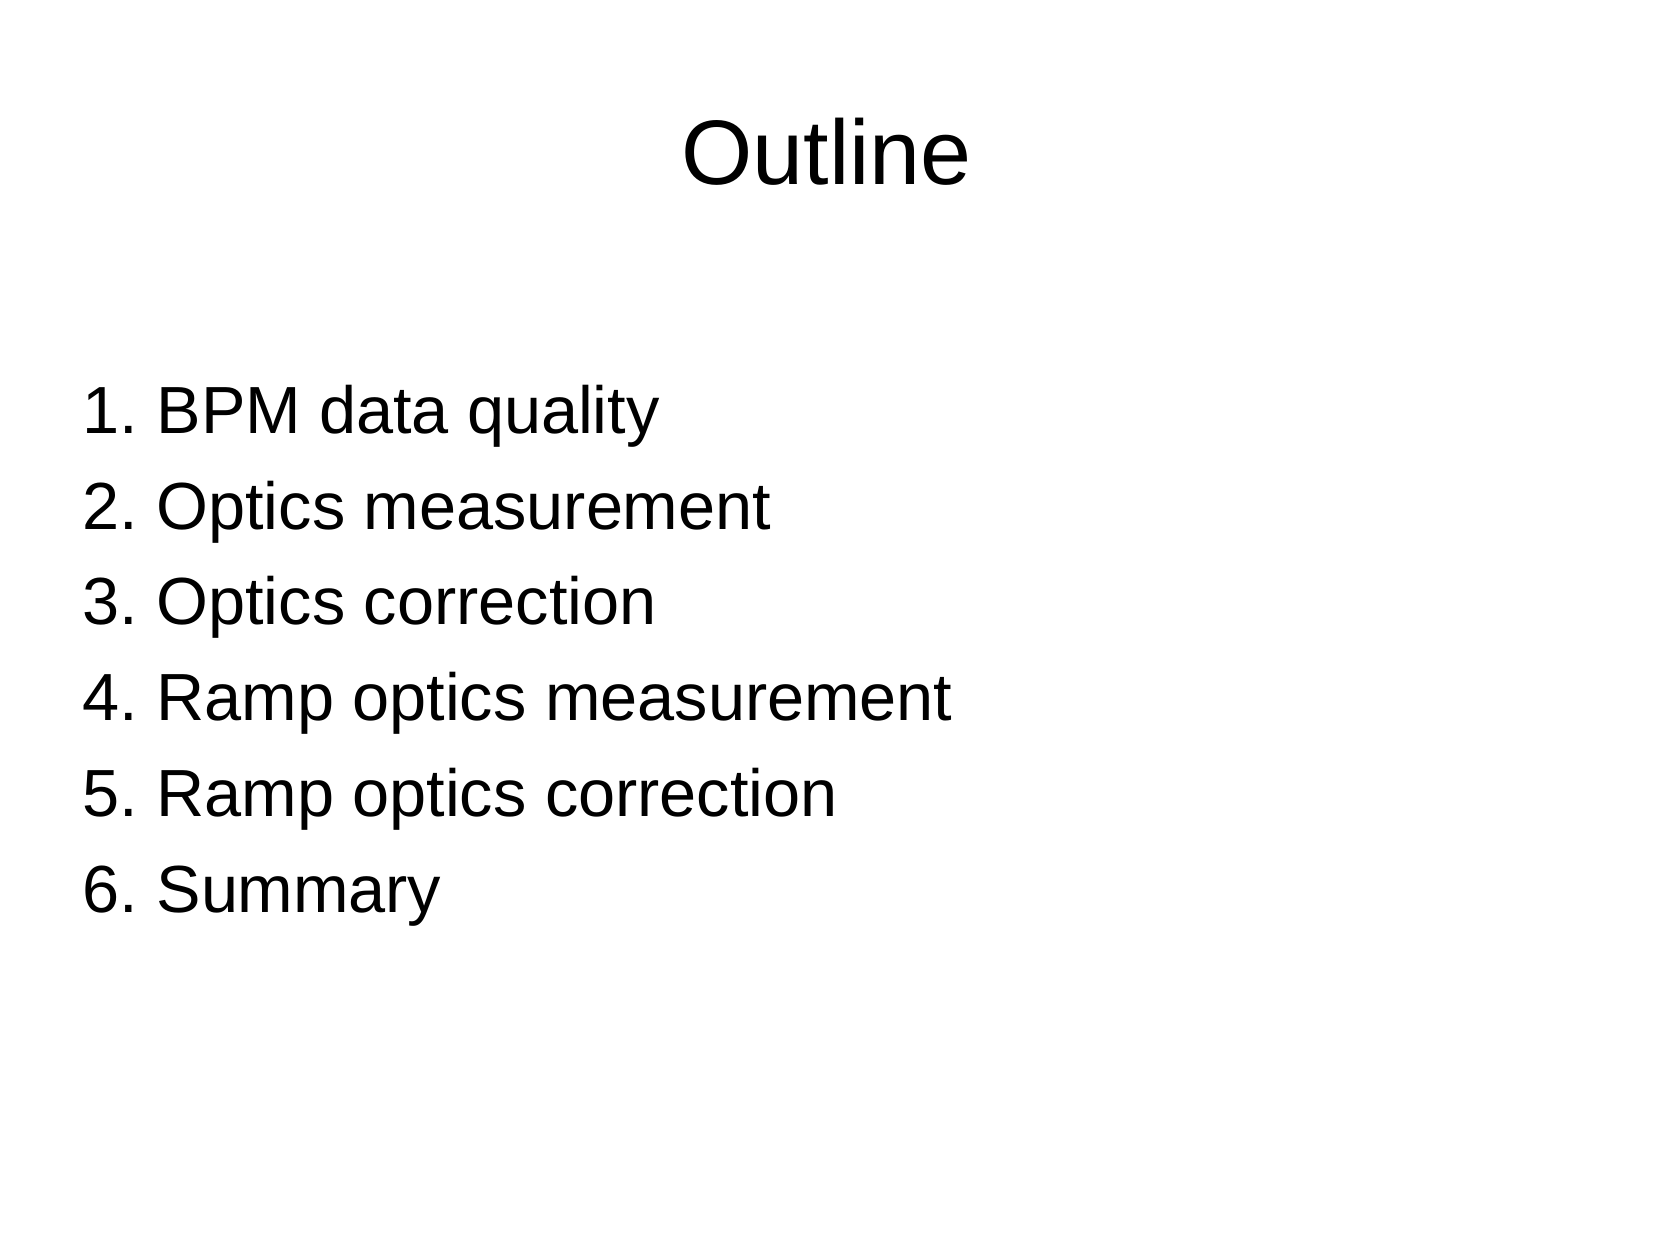

# Outline
1. BPM data quality
2. Optics measurement
3. Optics correction
4. Ramp optics measurement
5. Ramp optics correction
6. Summary